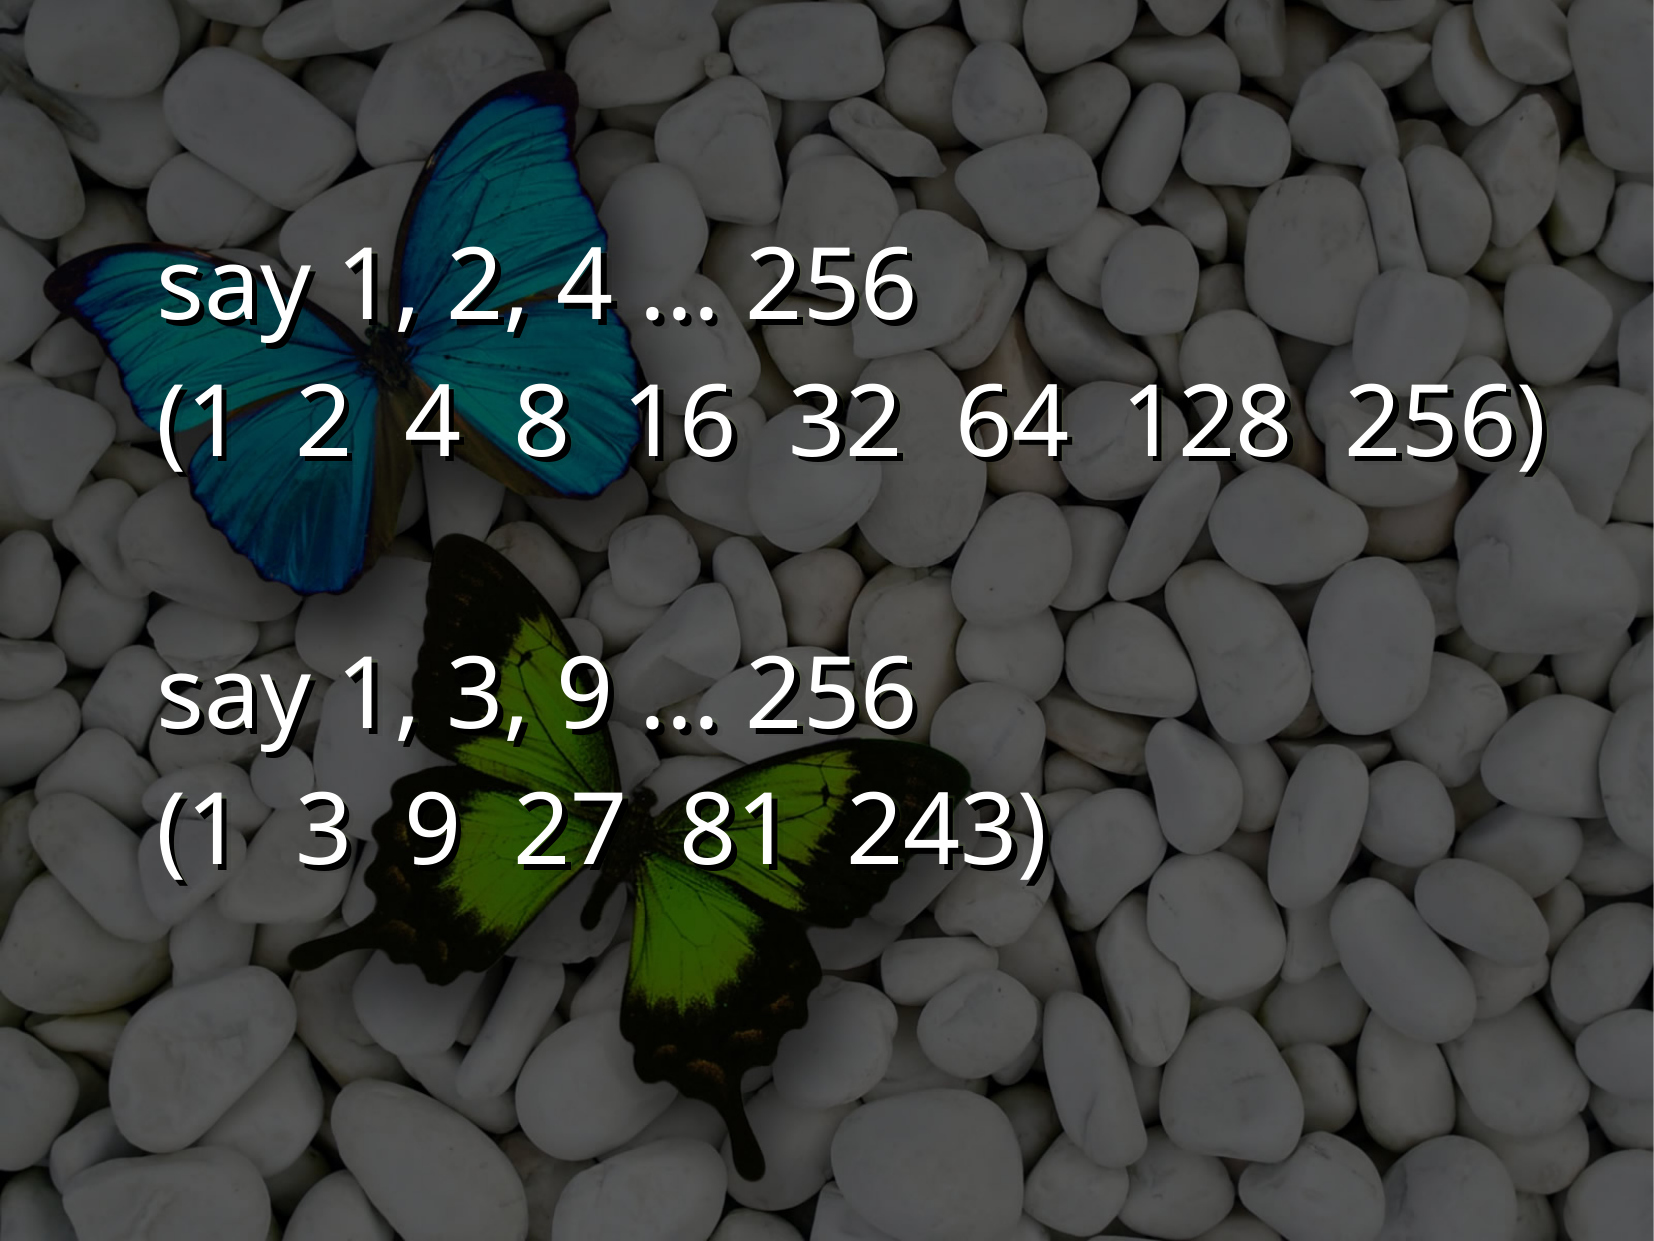

#
say 1, 2, 4 ... 256
(1 2 4 8 16 32 64 128 256)
say 1, 3, 9 ... 256
(1 3 9 27 81 243)